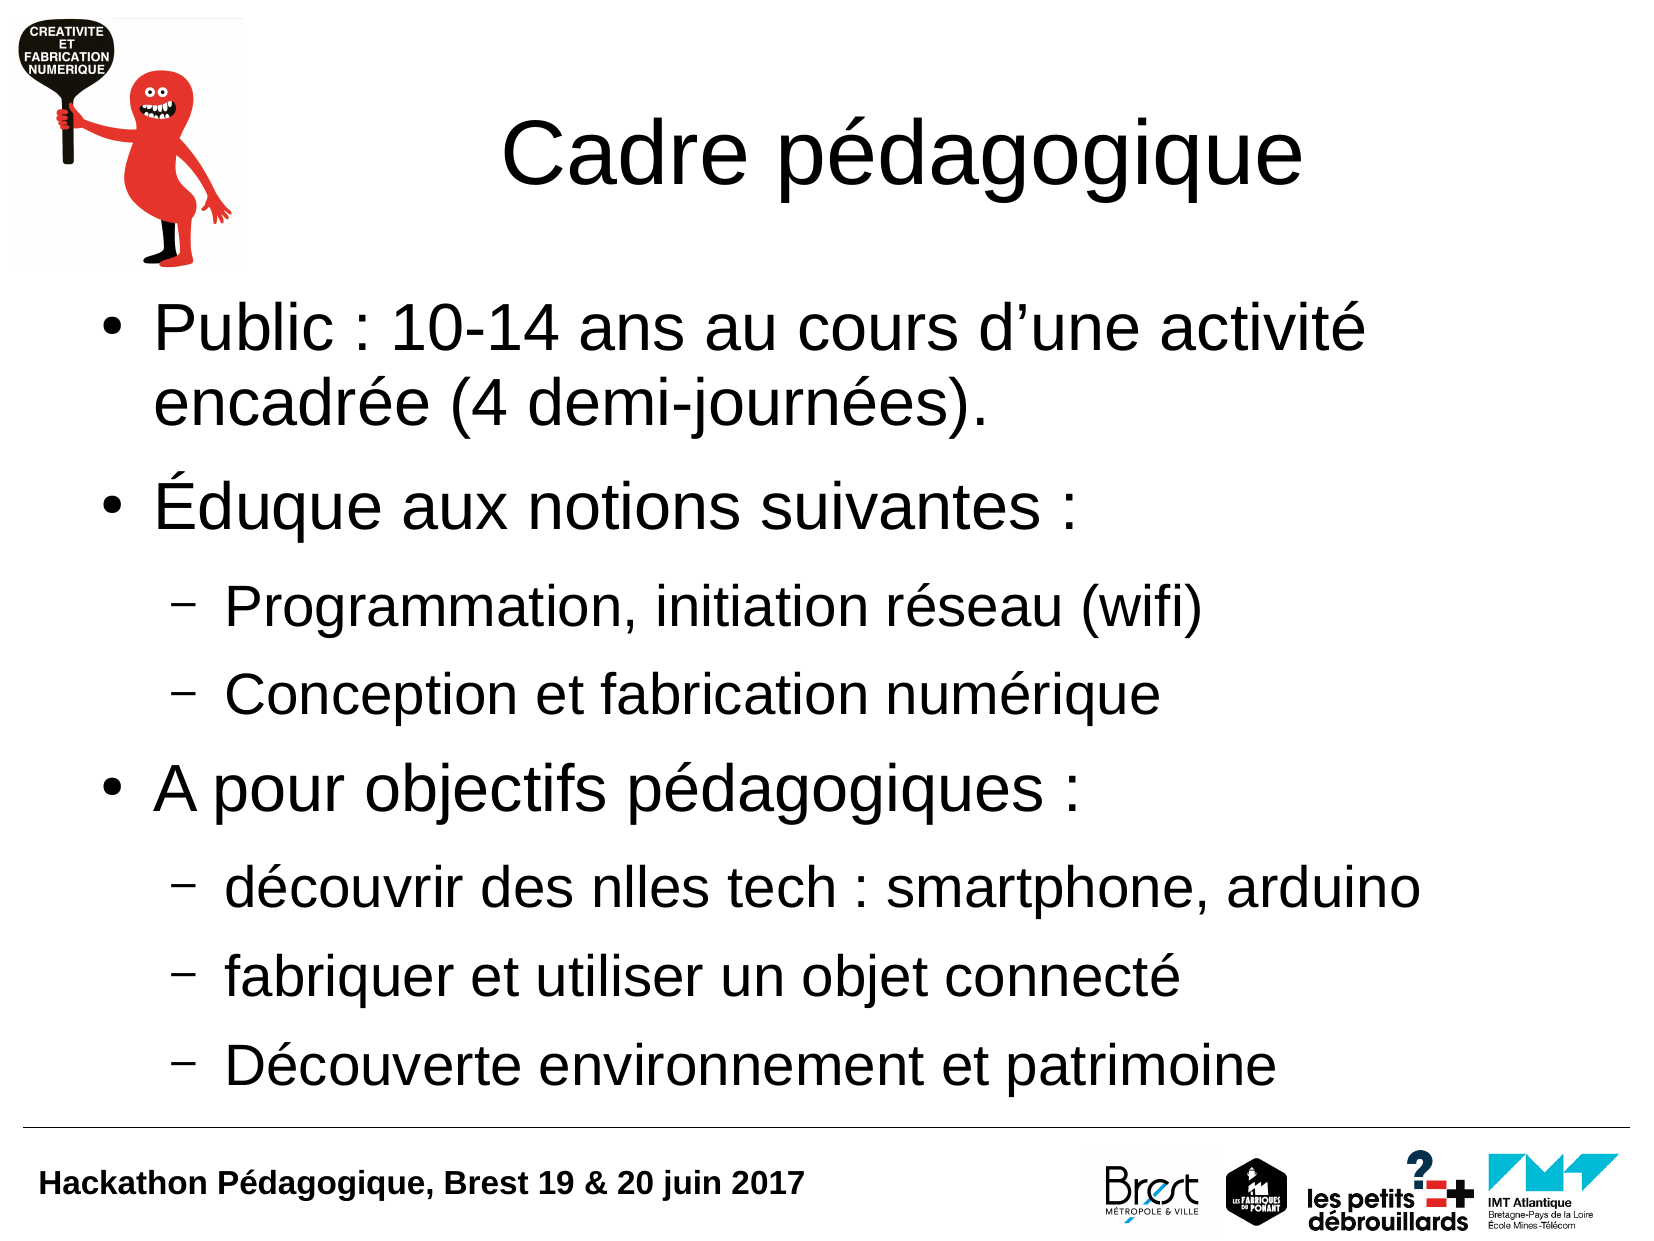

Cadre pédagogique
# Public : 10-14 ans au cours d’une activité encadrée (4 demi-journées).
Éduque aux notions suivantes :
Programmation, initiation réseau (wifi)
Conception et fabrication numérique
A pour objectifs pédagogiques :
découvrir des nlles tech : smartphone, arduino
fabriquer et utiliser un objet connecté
Découverte environnement et patrimoine
Hackathon Pédagogique, Brest 19 & 20 juin 2017